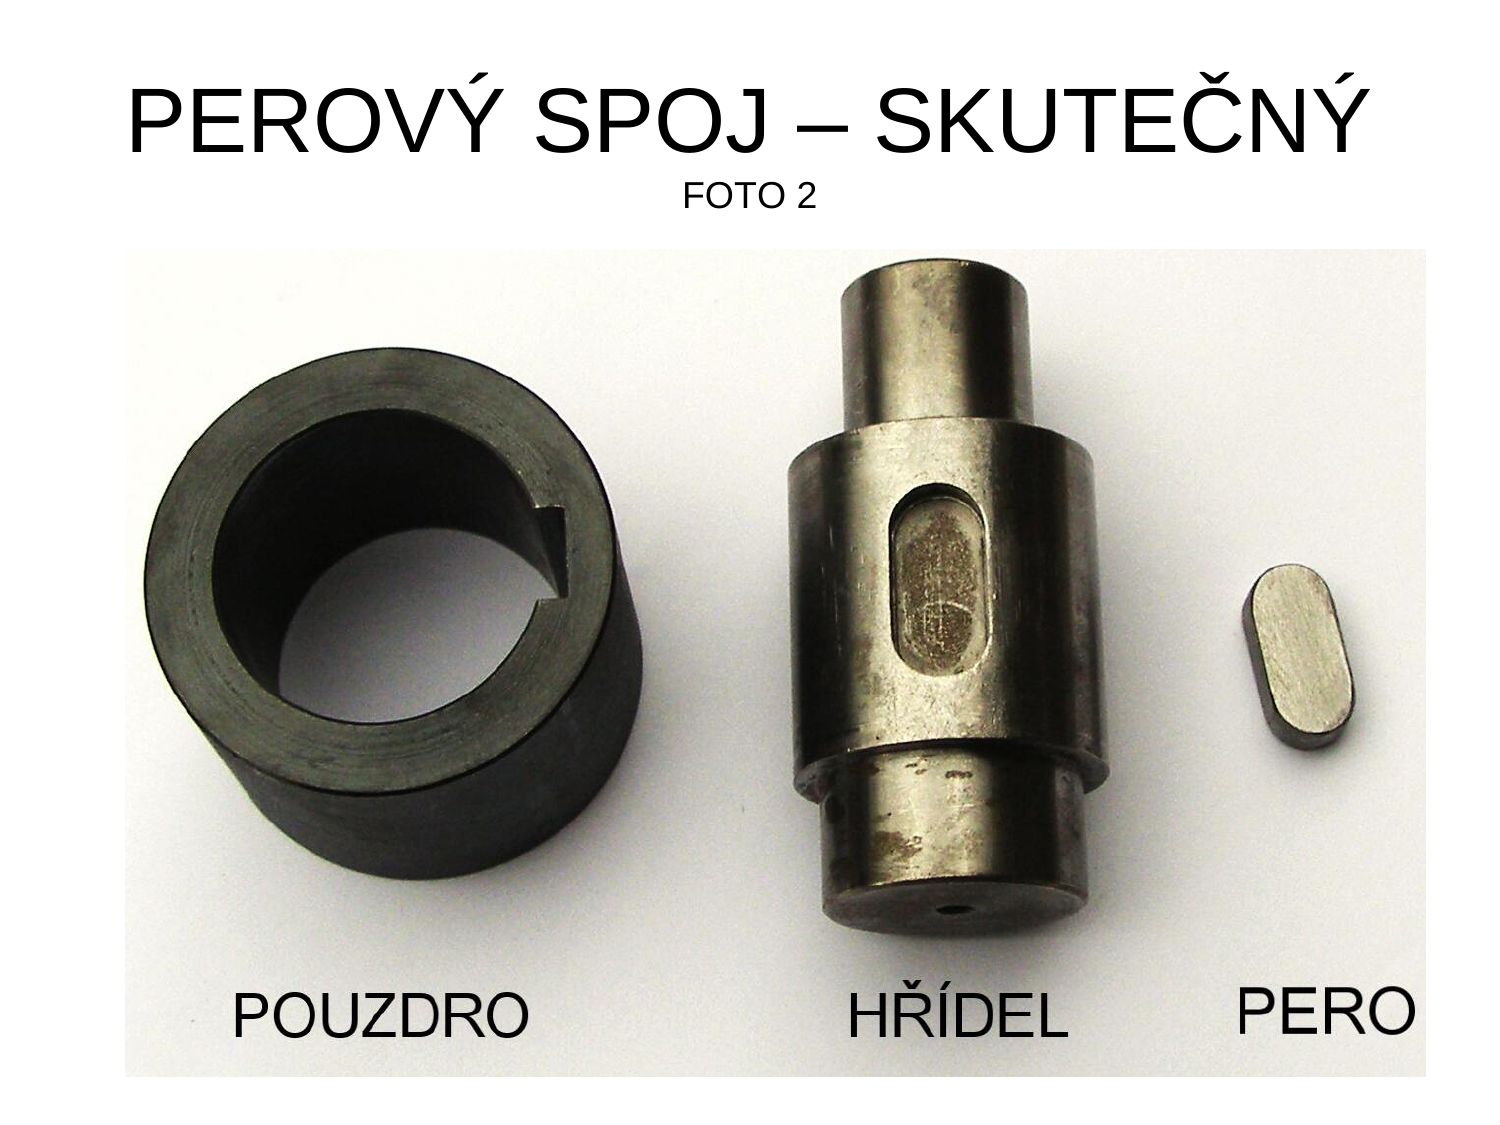

# PEROVÝ SPOJ – SKUTEČNÝ FOTO 2